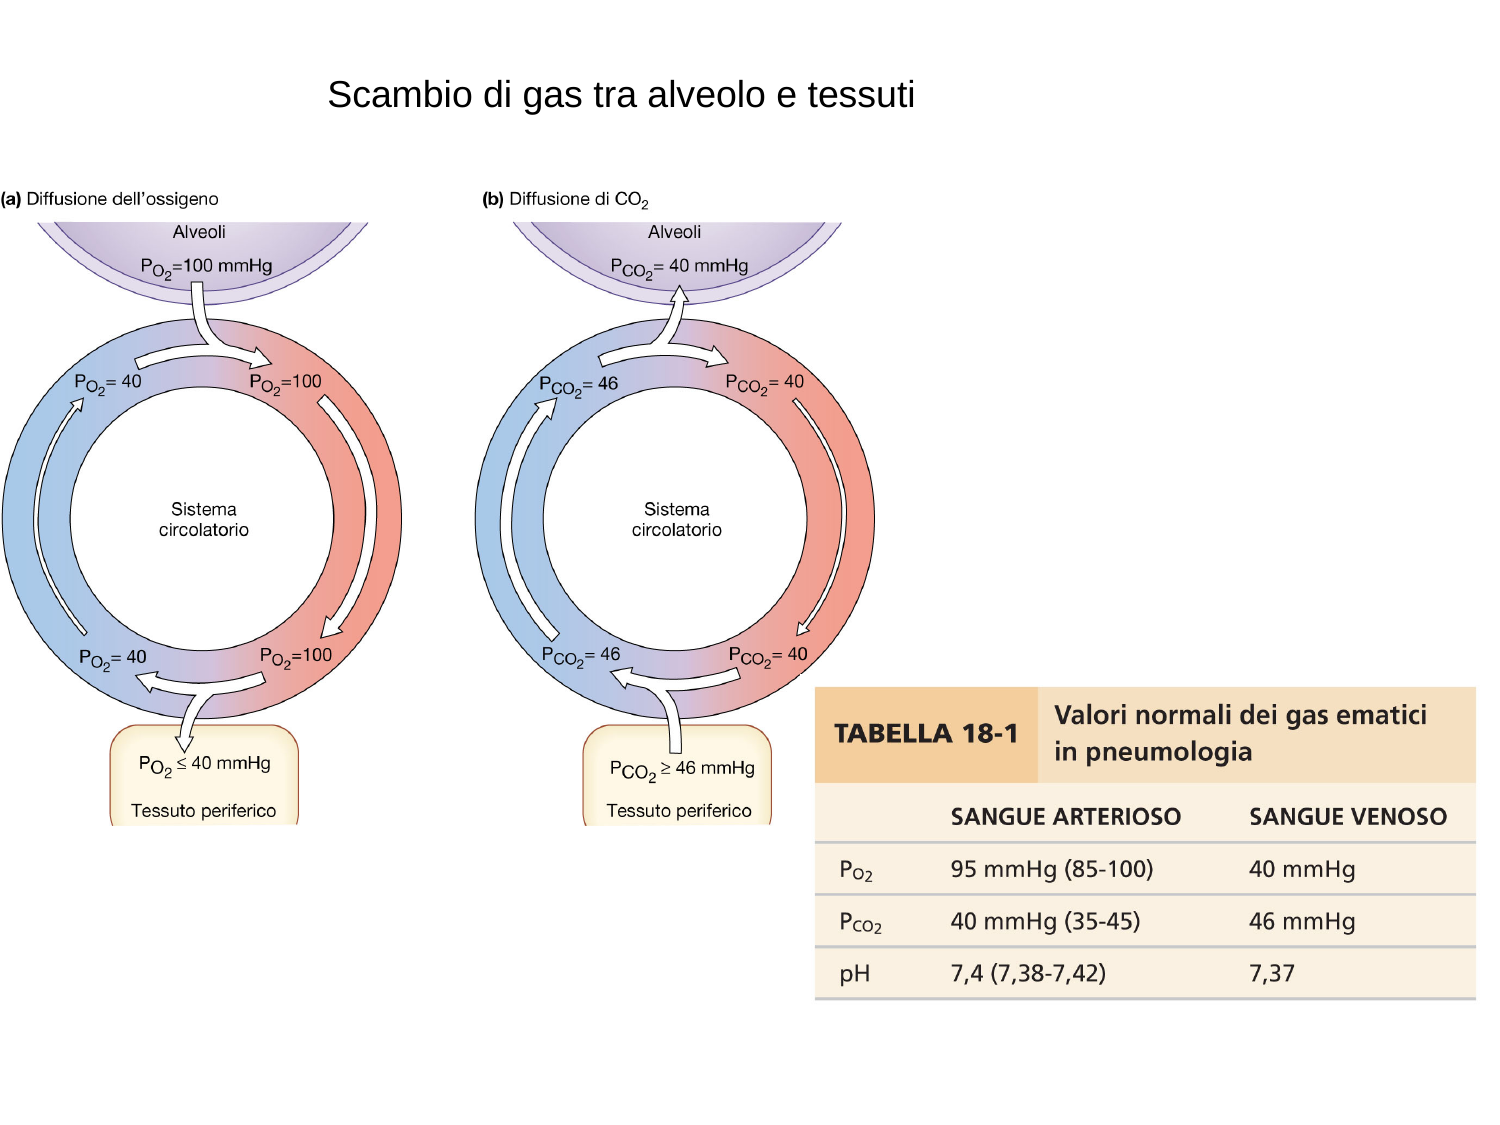

Scambio di gas tra alveolo e tessuti